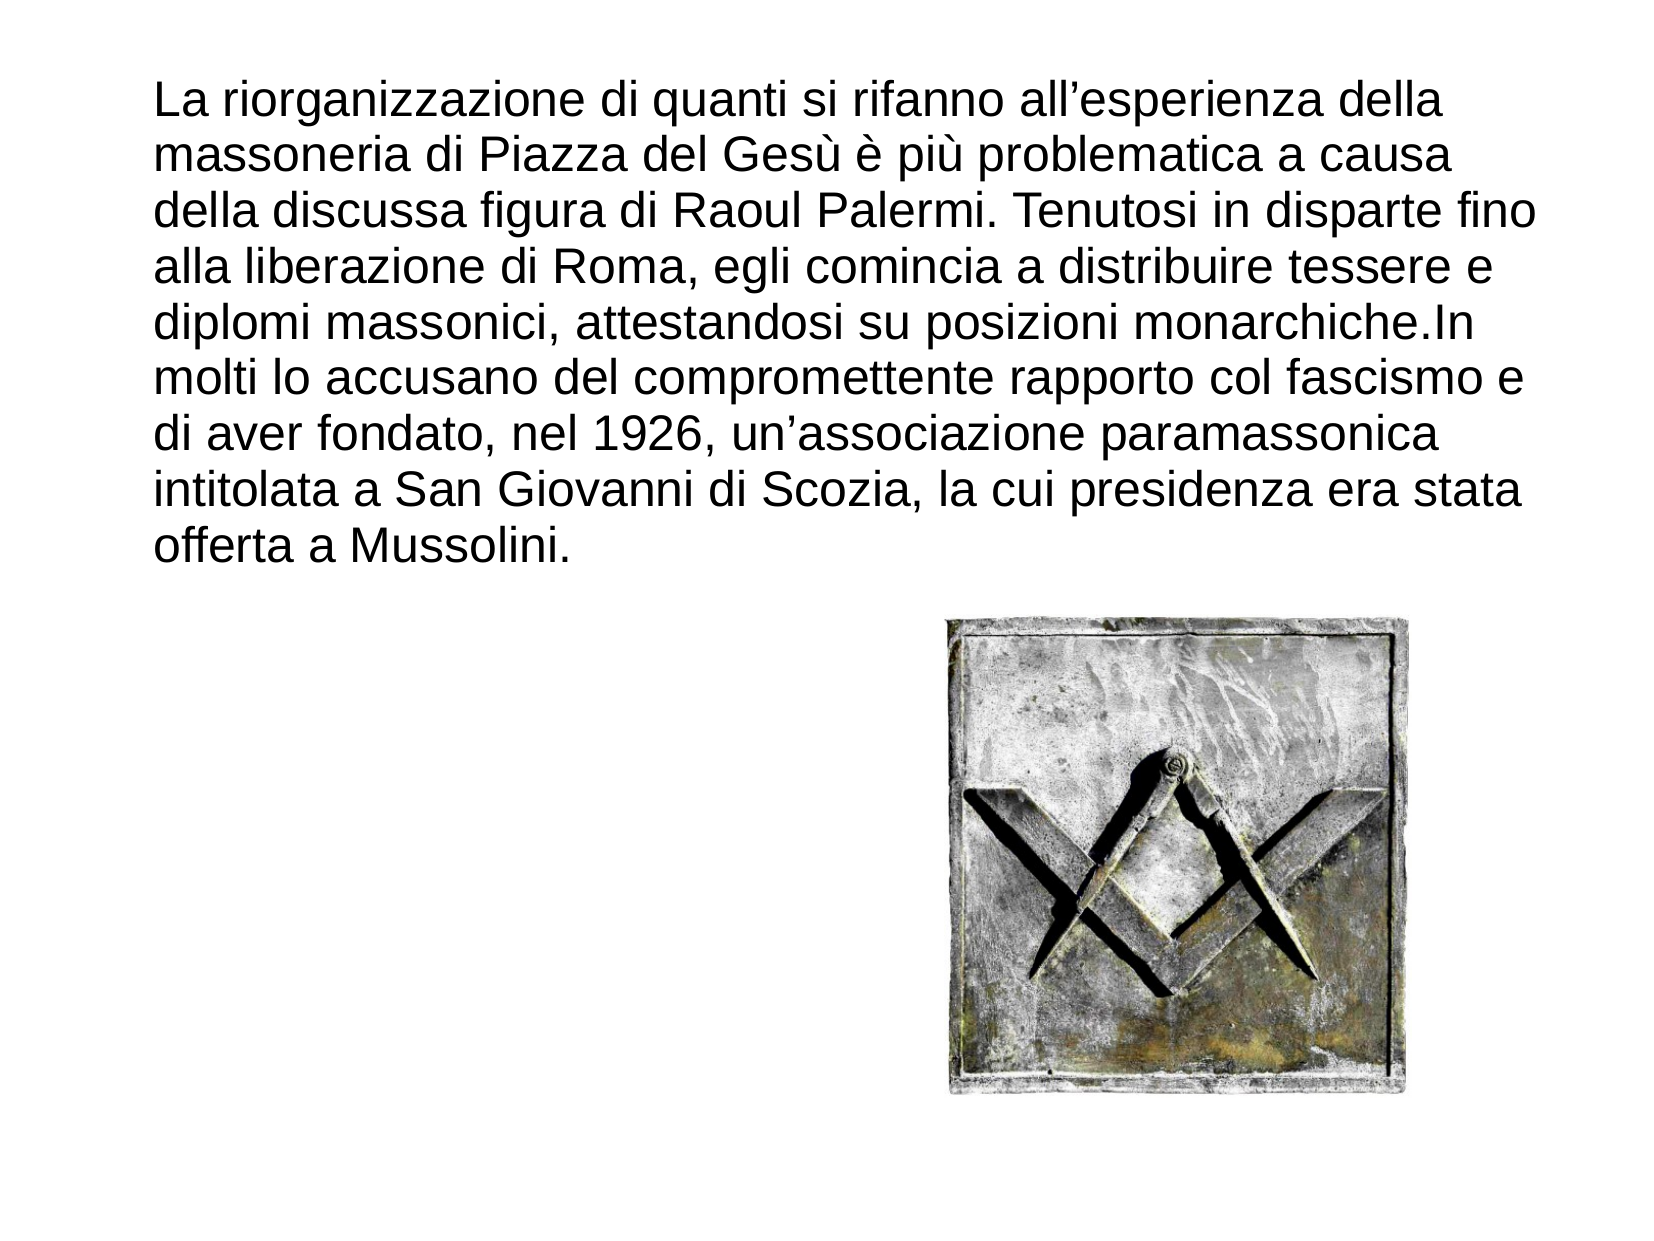

# La riorganizzazione di quanti si rifanno all’esperienza della massoneria di Piazza del Gesù è più problematica a causa della discussa figura di Raoul Palermi. Tenutosi in disparte fino alla liberazione di Roma, egli comincia a distribuire tessere e diplomi massonici, attestandosi su posizioni monarchiche.In molti lo accusano del compromettente rapporto col fascismo e di aver fondato, nel 1926, un’associazione paramassonica intitolata a San Giovanni di Scozia, la cui presidenza era stata offerta a Mussolini.